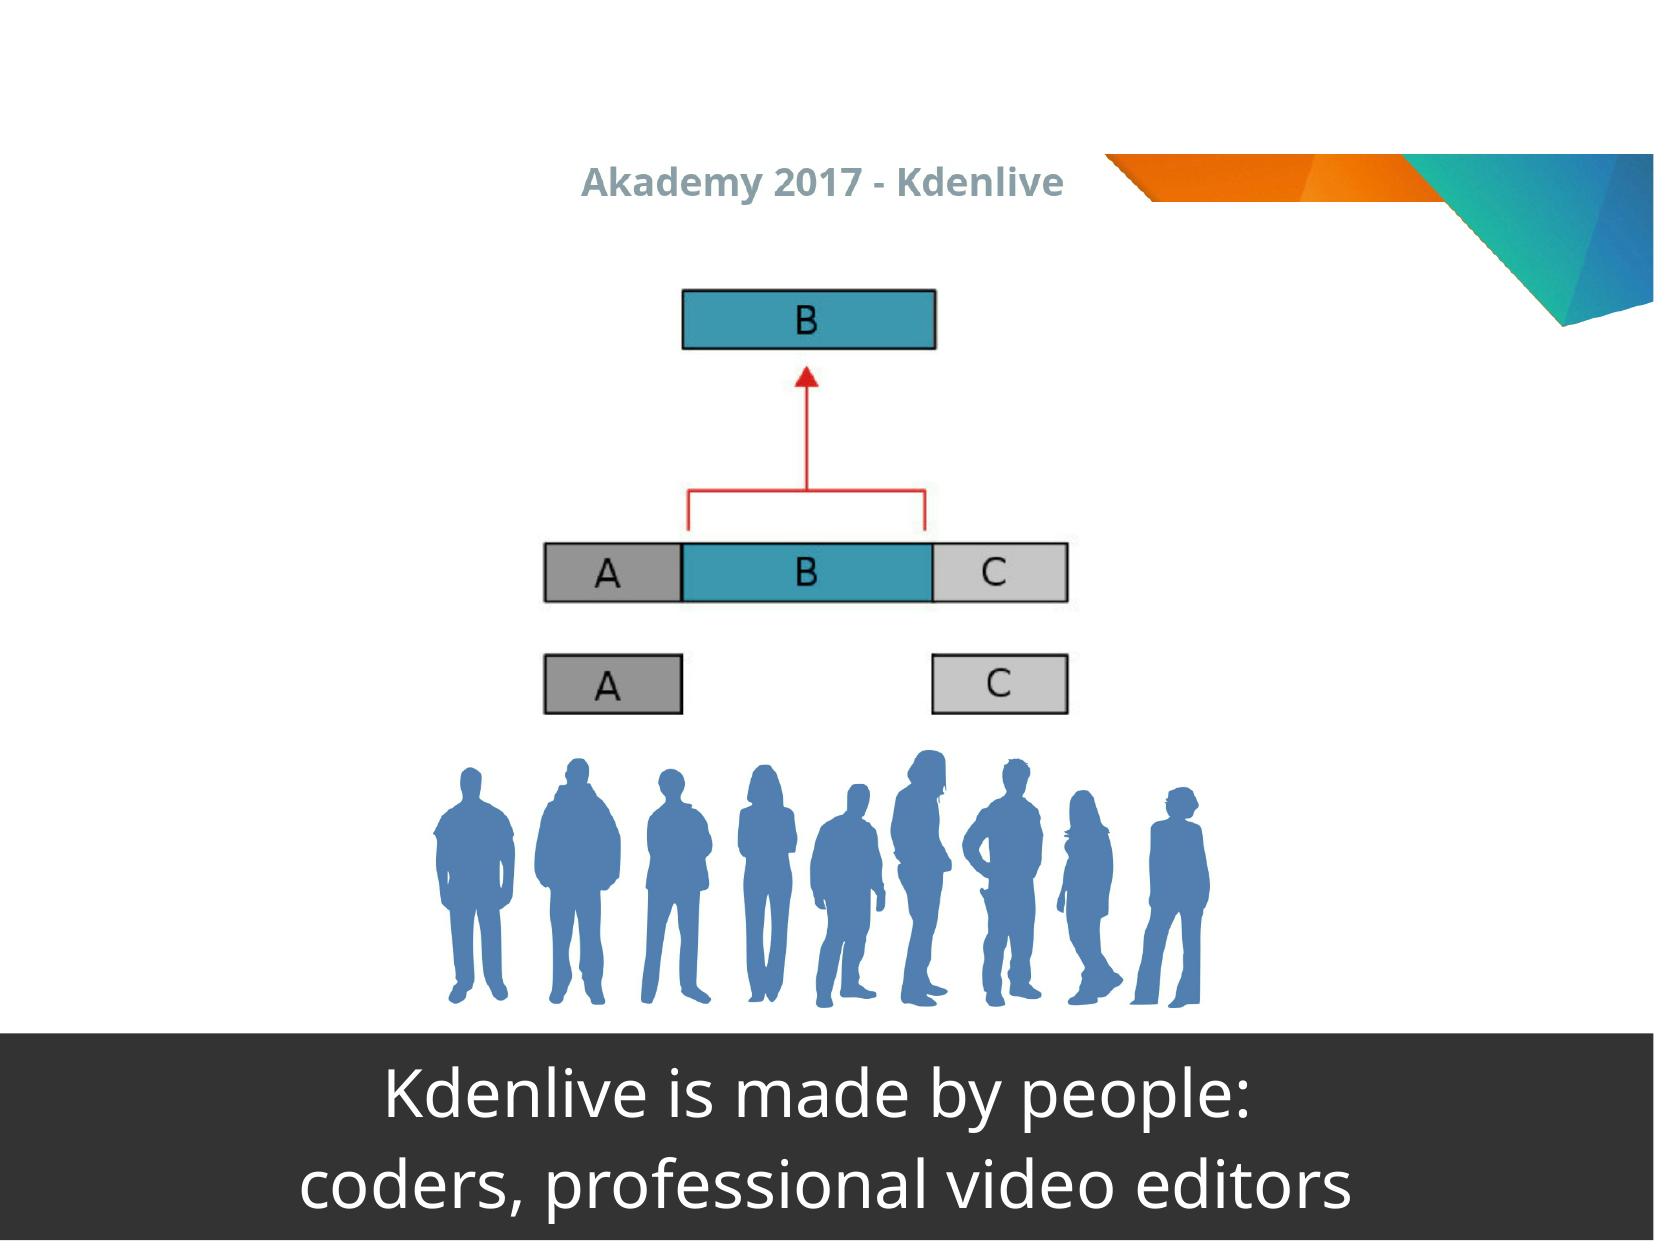

# Kdenlive is made by people: coders, professional video editors